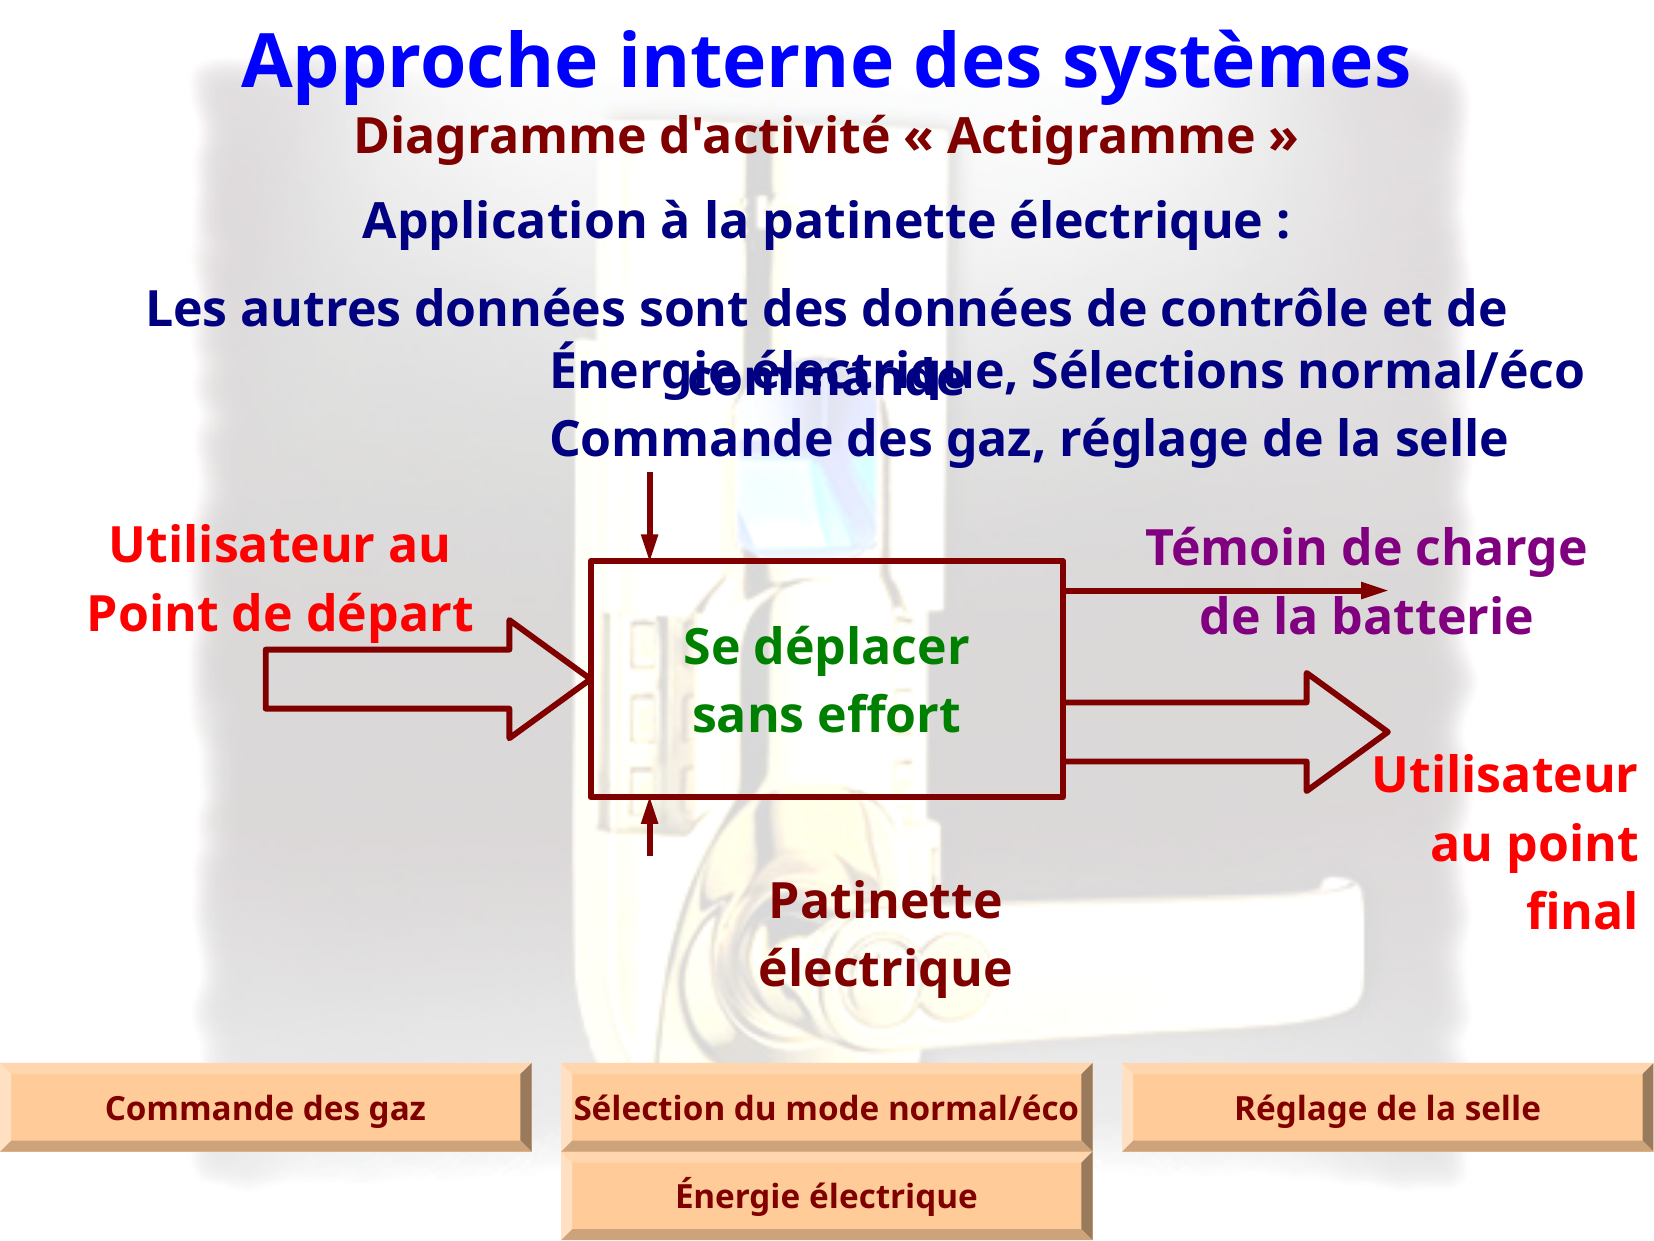

Diagramme d'activité « Actigramme »
Application à la patinette électrique :
Les autres données sont des données de contrôle et de commande
Énergie électrique, Sélections normal/éco
Commande des gaz, réglage de la selle
Témoin de charge de la batterie
Utilisateur au
Point de départ
Se déplacer
sans effort
Utilisateur au point final
Patinette électrique
Commande des gaz
Sélection du mode normal/éco
Réglage de la selle
Énergie électrique